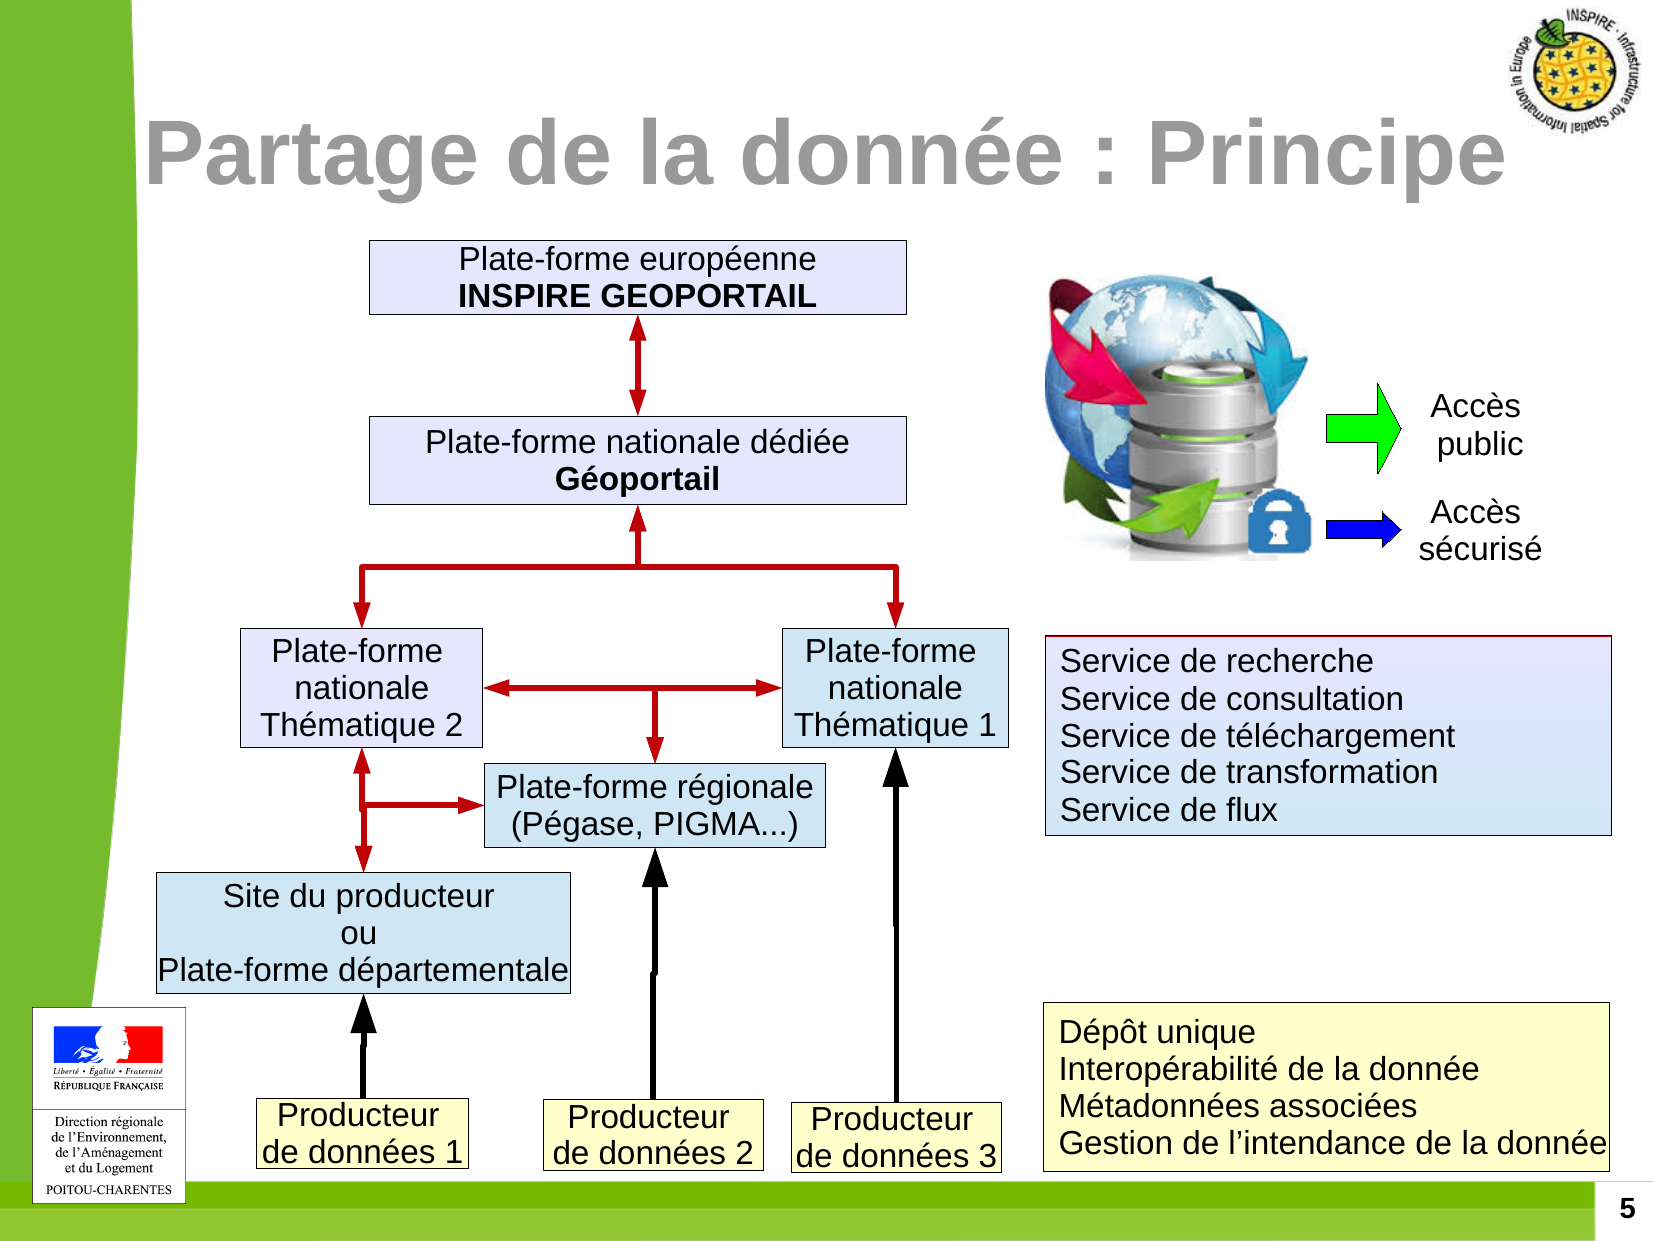

# Partage de la donnée : Principe
Plate-forme européenne
INSPIRE GEOPORTAIL
Accès
public
Plate-forme nationale dédiée
Géoportail
Accès
sécurisé
Plate-forme
nationale
Thématique 2
Plate-forme
nationale
Thématique 1
Service de recherche
Service de consultation
Service de téléchargement
Service de transformation
Service de flux
Plate-forme régionale
(Pégase, PIGMA...)
Site du producteur
ou
Plate-forme départementale
Dépôt unique
Interopérabilité de la donnée
Métadonnées associées
Gestion de l’intendance de la donnée
Producteur
de données 1
Producteur
de données 2
Producteur
de données 3